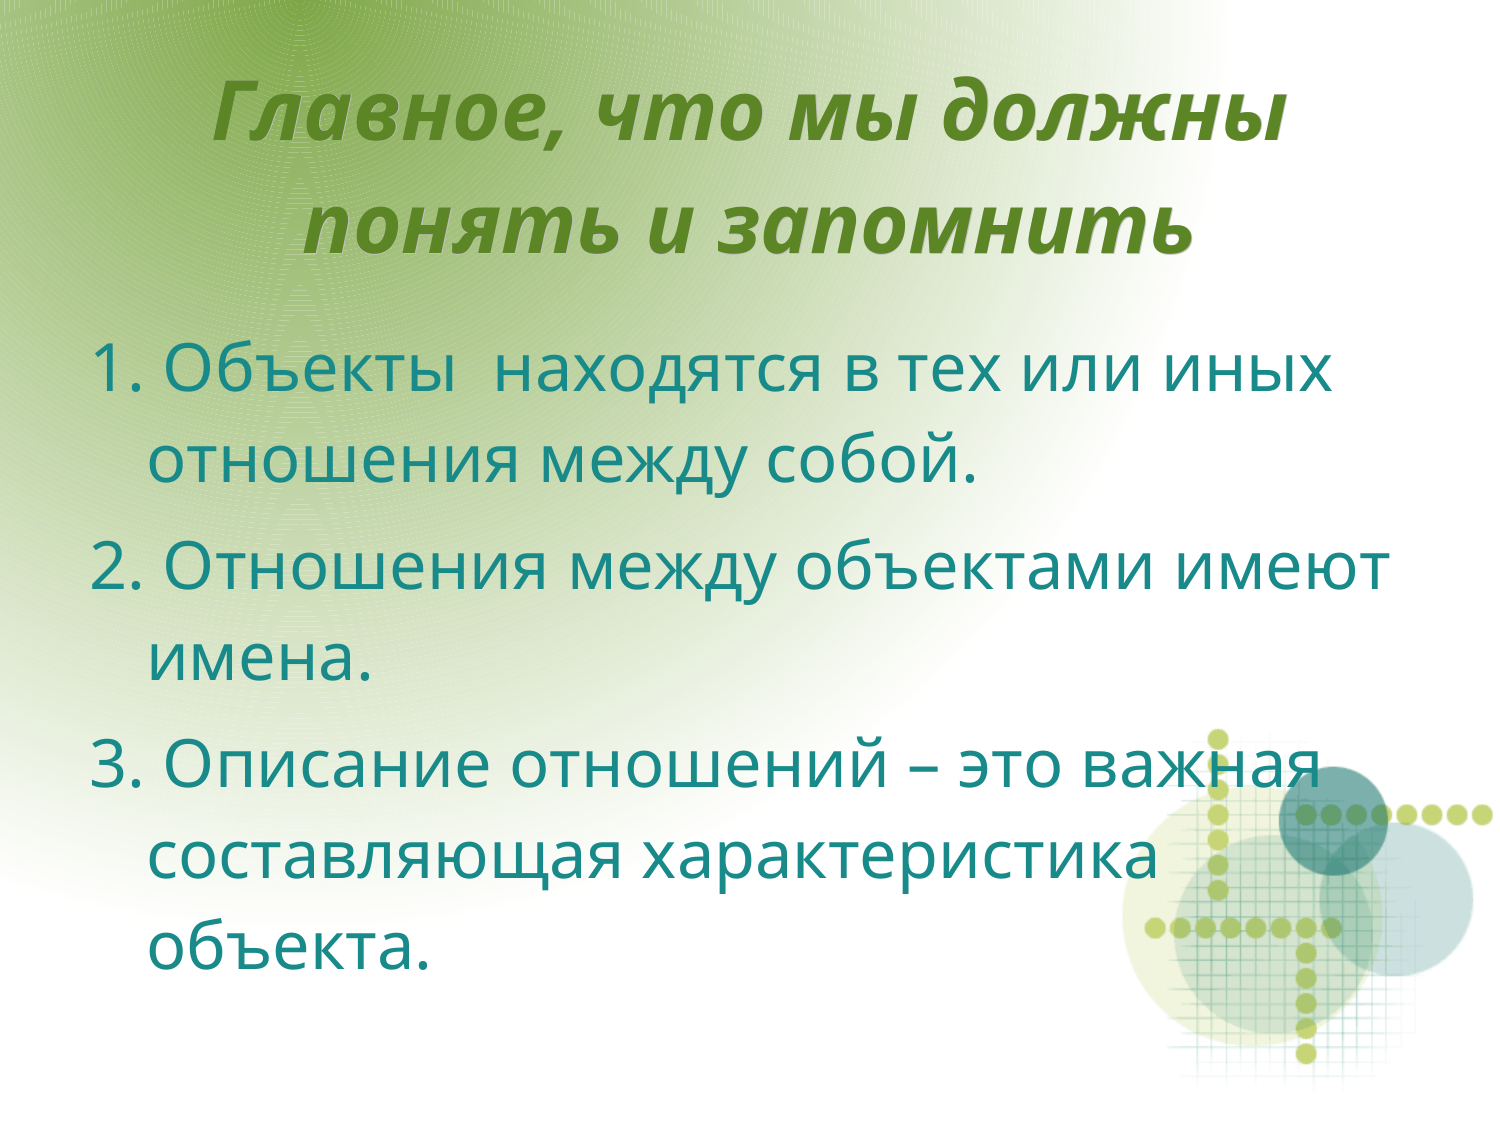

# Главное, что мы должны понять и запомнить
1. Объекты находятся в тех или иных отношения между собой.
2. Отношения между объектами имеют имена.
3. Описание отношений – это важная составляющая характеристика объекта.